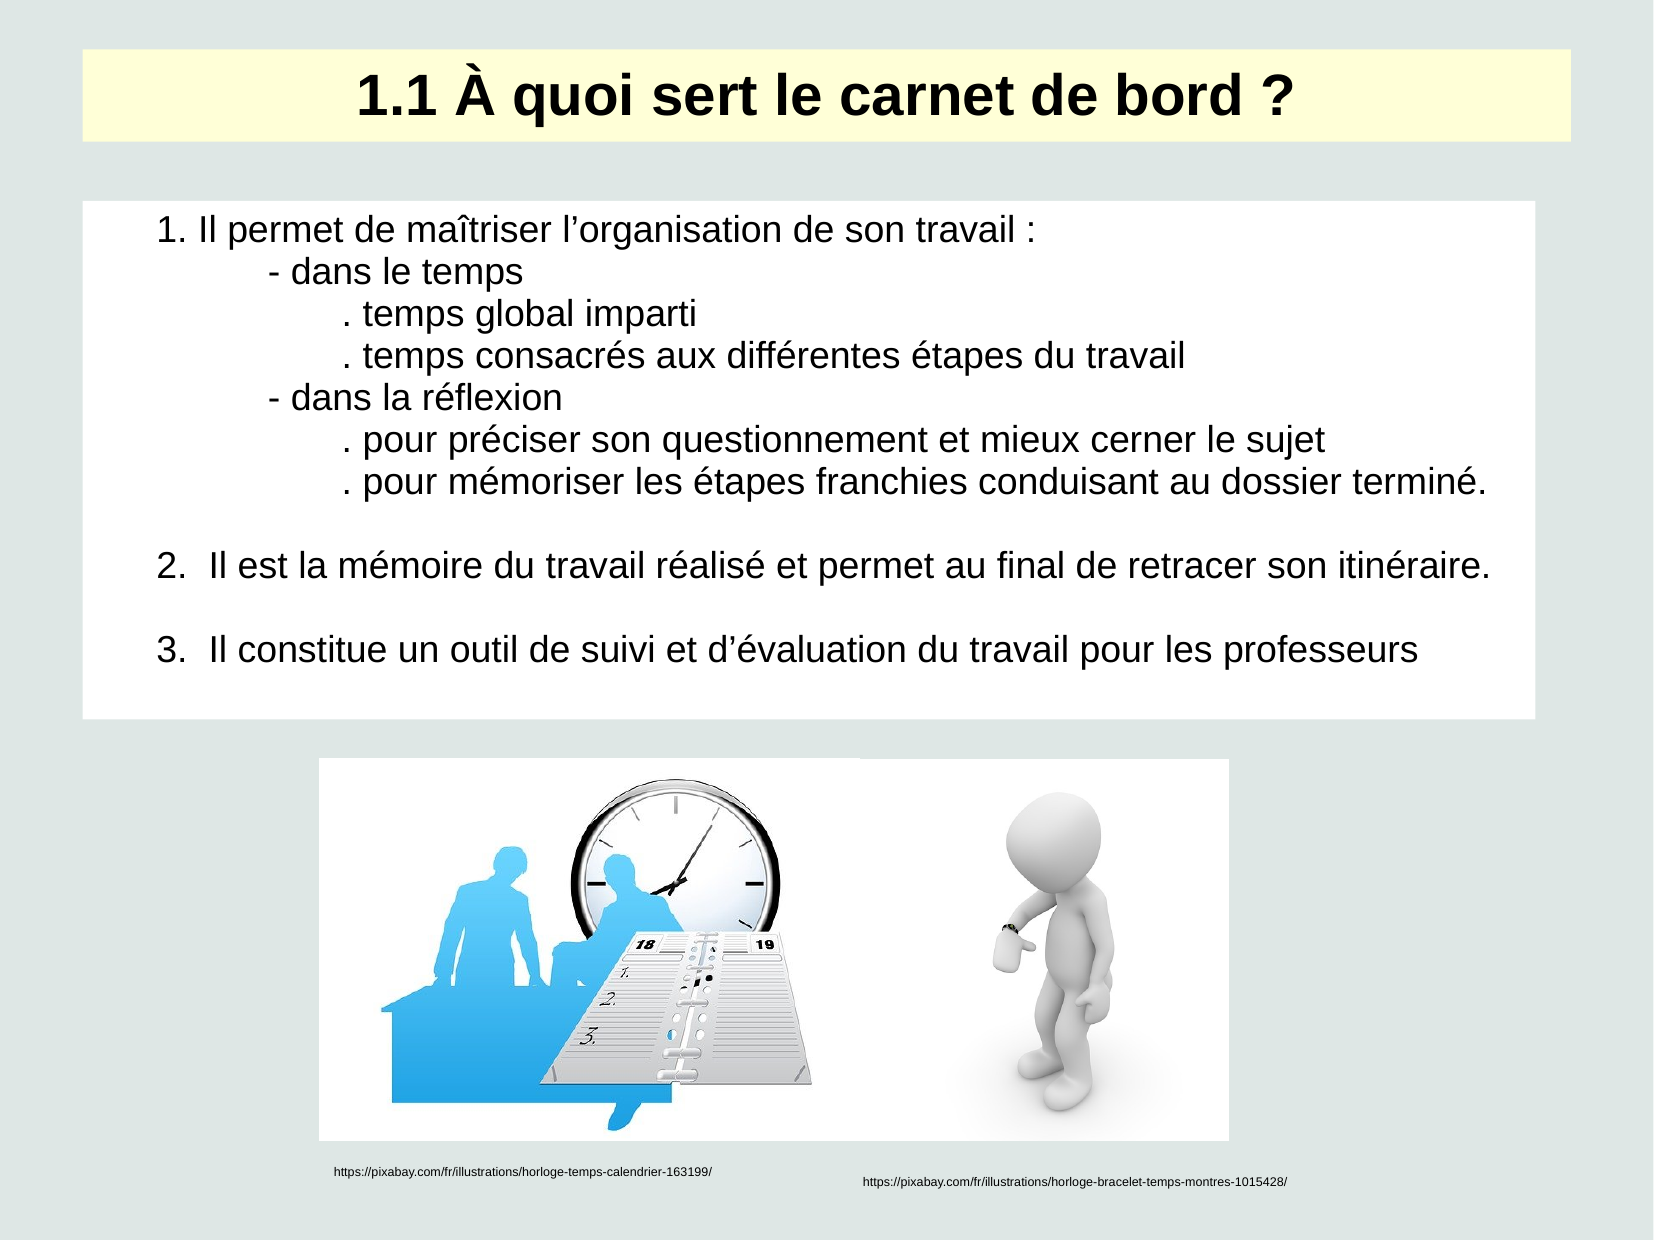

# 1.1 À quoi sert le carnet de bord ?
1. Il permet de maîtriser l’organisation de son travail :
	- dans le temps
		. temps global imparti
		. temps consacrés aux différentes étapes du travail
	- dans la réflexion
		. pour préciser son questionnement et mieux cerner le sujet
		. pour mémoriser les étapes franchies conduisant au dossier terminé.
2. Il est la mémoire du travail réalisé et permet au final de retracer son itinéraire.
3. Il constitue un outil de suivi et d’évaluation du travail pour les professeurs
 https://pixabay.com/fr/illustrations/horloge-bracelet-temps-montres-1015428/
https://pixabay.com/fr/illustrations/horloge-temps-calendrier-163199/